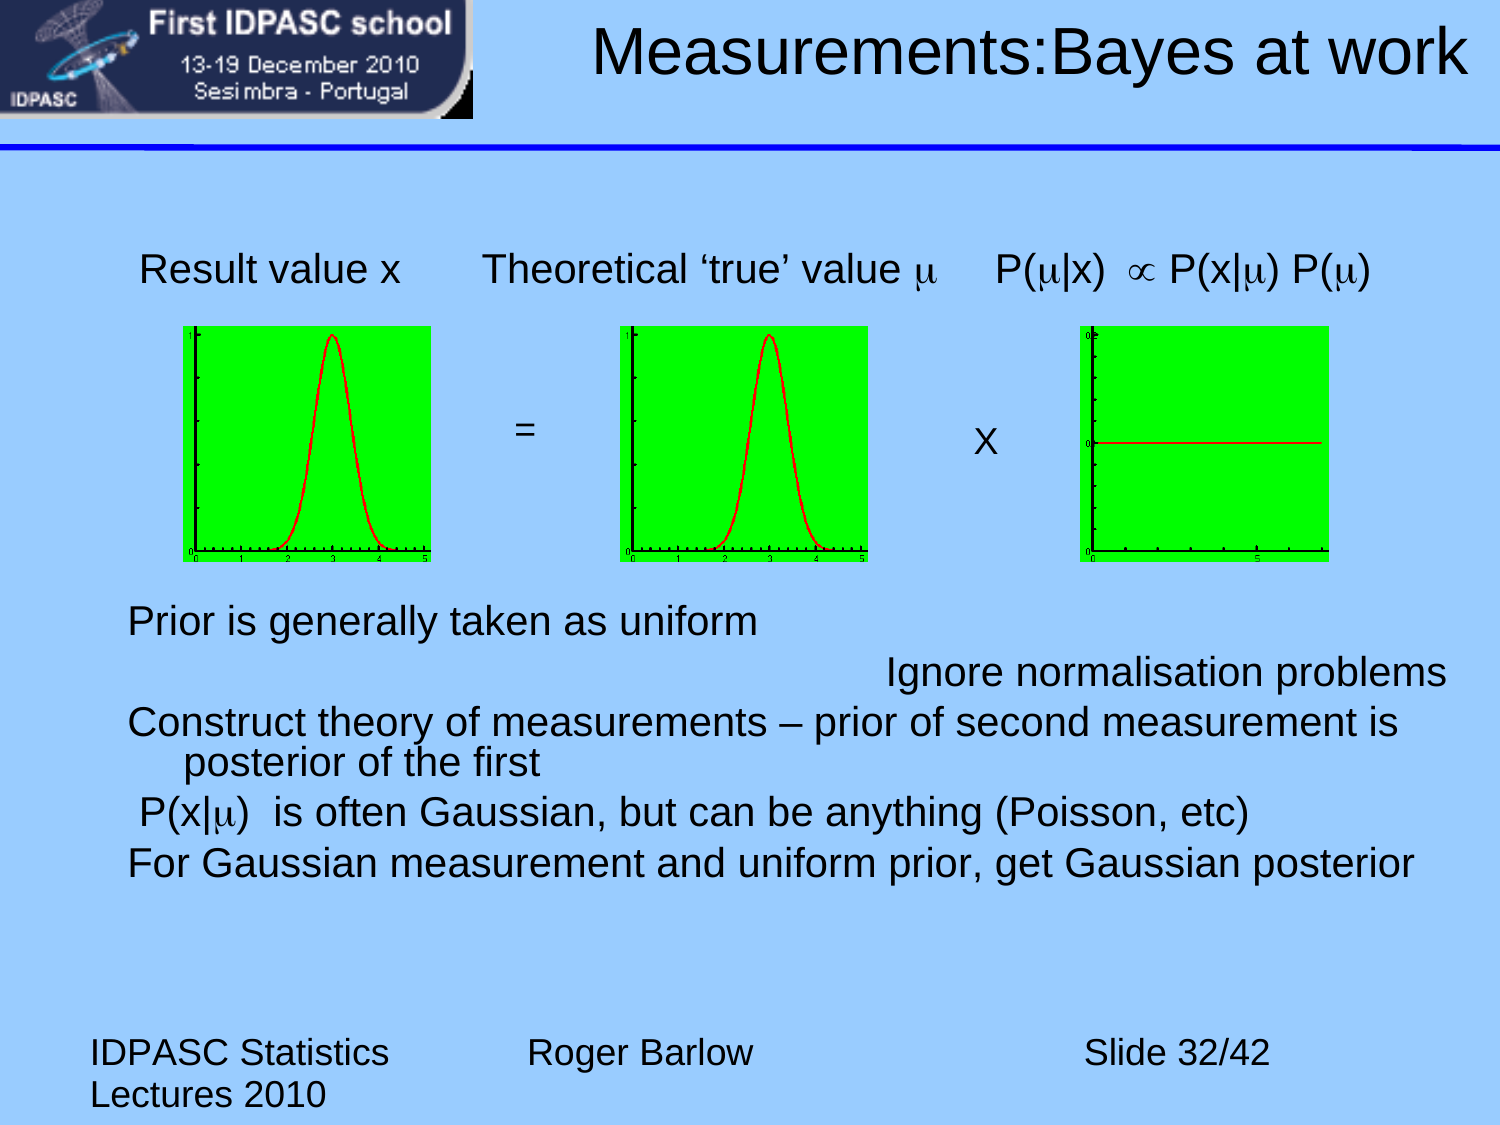

# Measurements:Bayes at work
 Result value x Theoretical ‘true’ value  P(|x) P(x|) P()
Prior is generally taken as uniform
Ignore normalisation problems
Construct theory of measurements – prior of second measurement is posterior of the first
 P(x|) is often Gaussian, but can be anything (Poisson, etc)
For Gaussian measurement and uniform prior, get Gaussian posterior
=
X
32